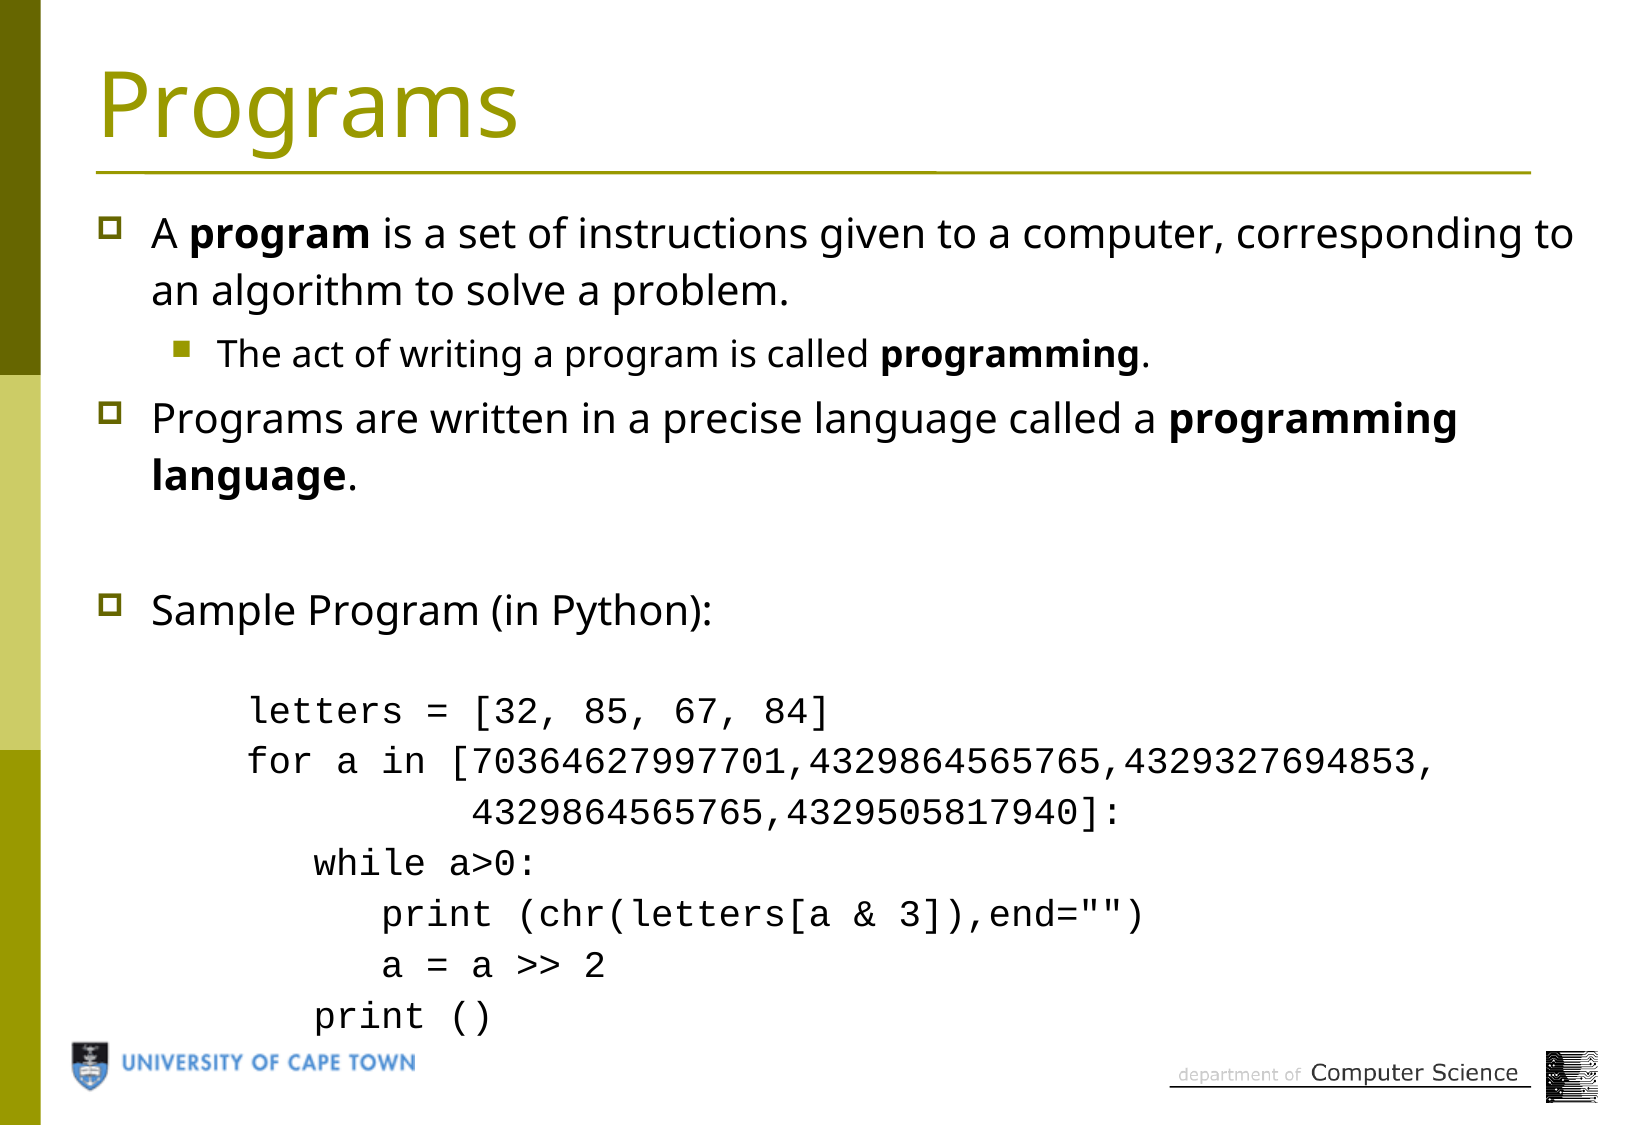

# Programs
A program is a set of instructions given to a computer, corresponding to an algorithm to solve a problem.
The act of writing a program is called programming.
Programs are written in a precise language called a programming language.
Sample Program (in Python):
letters = [32, 85, 67, 84]
for a in [70364627997701,4329864565765,4329327694853,
 4329864565765,4329505817940]:
 while a>0:
 print (chr(letters[a & 3]),end="")
 a = a >> 2
 print ()